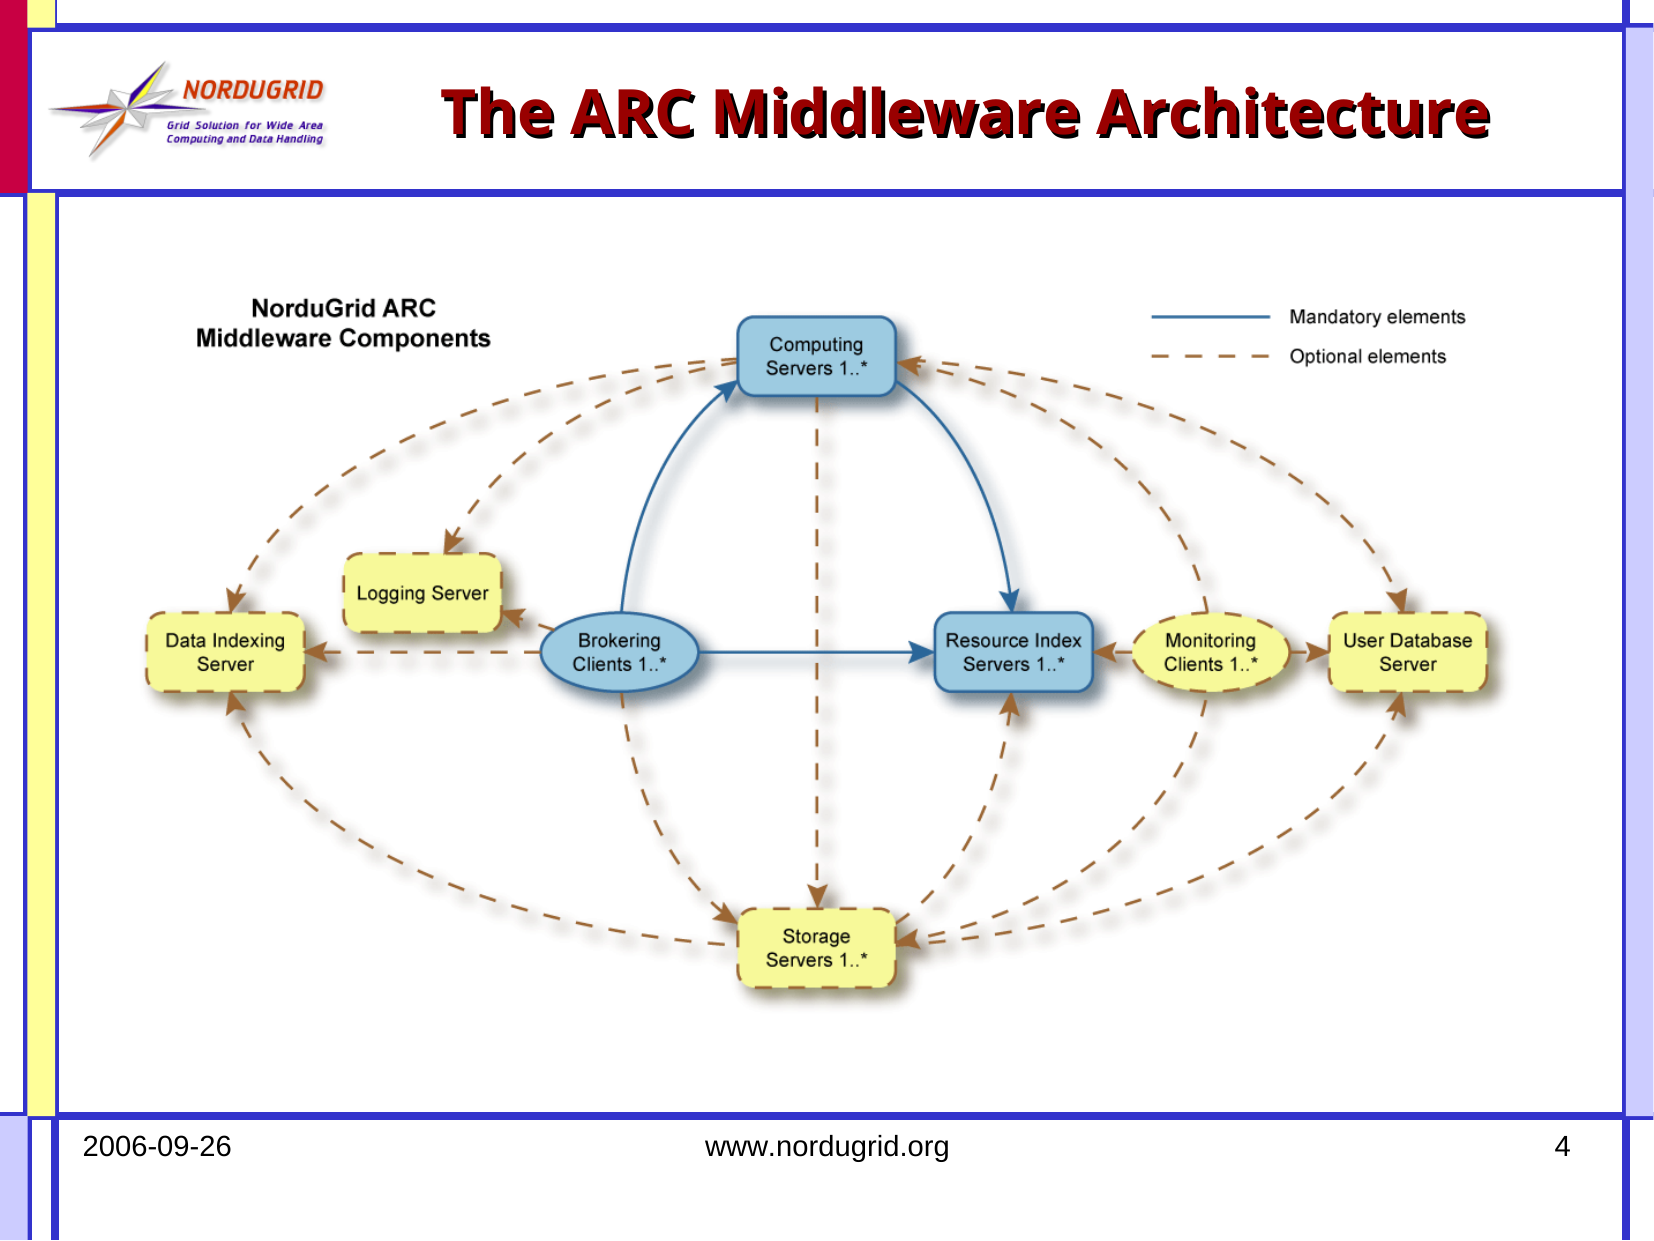

# The ARC Middleware Architecture
2006-09-26
www.nordugrid.org
4